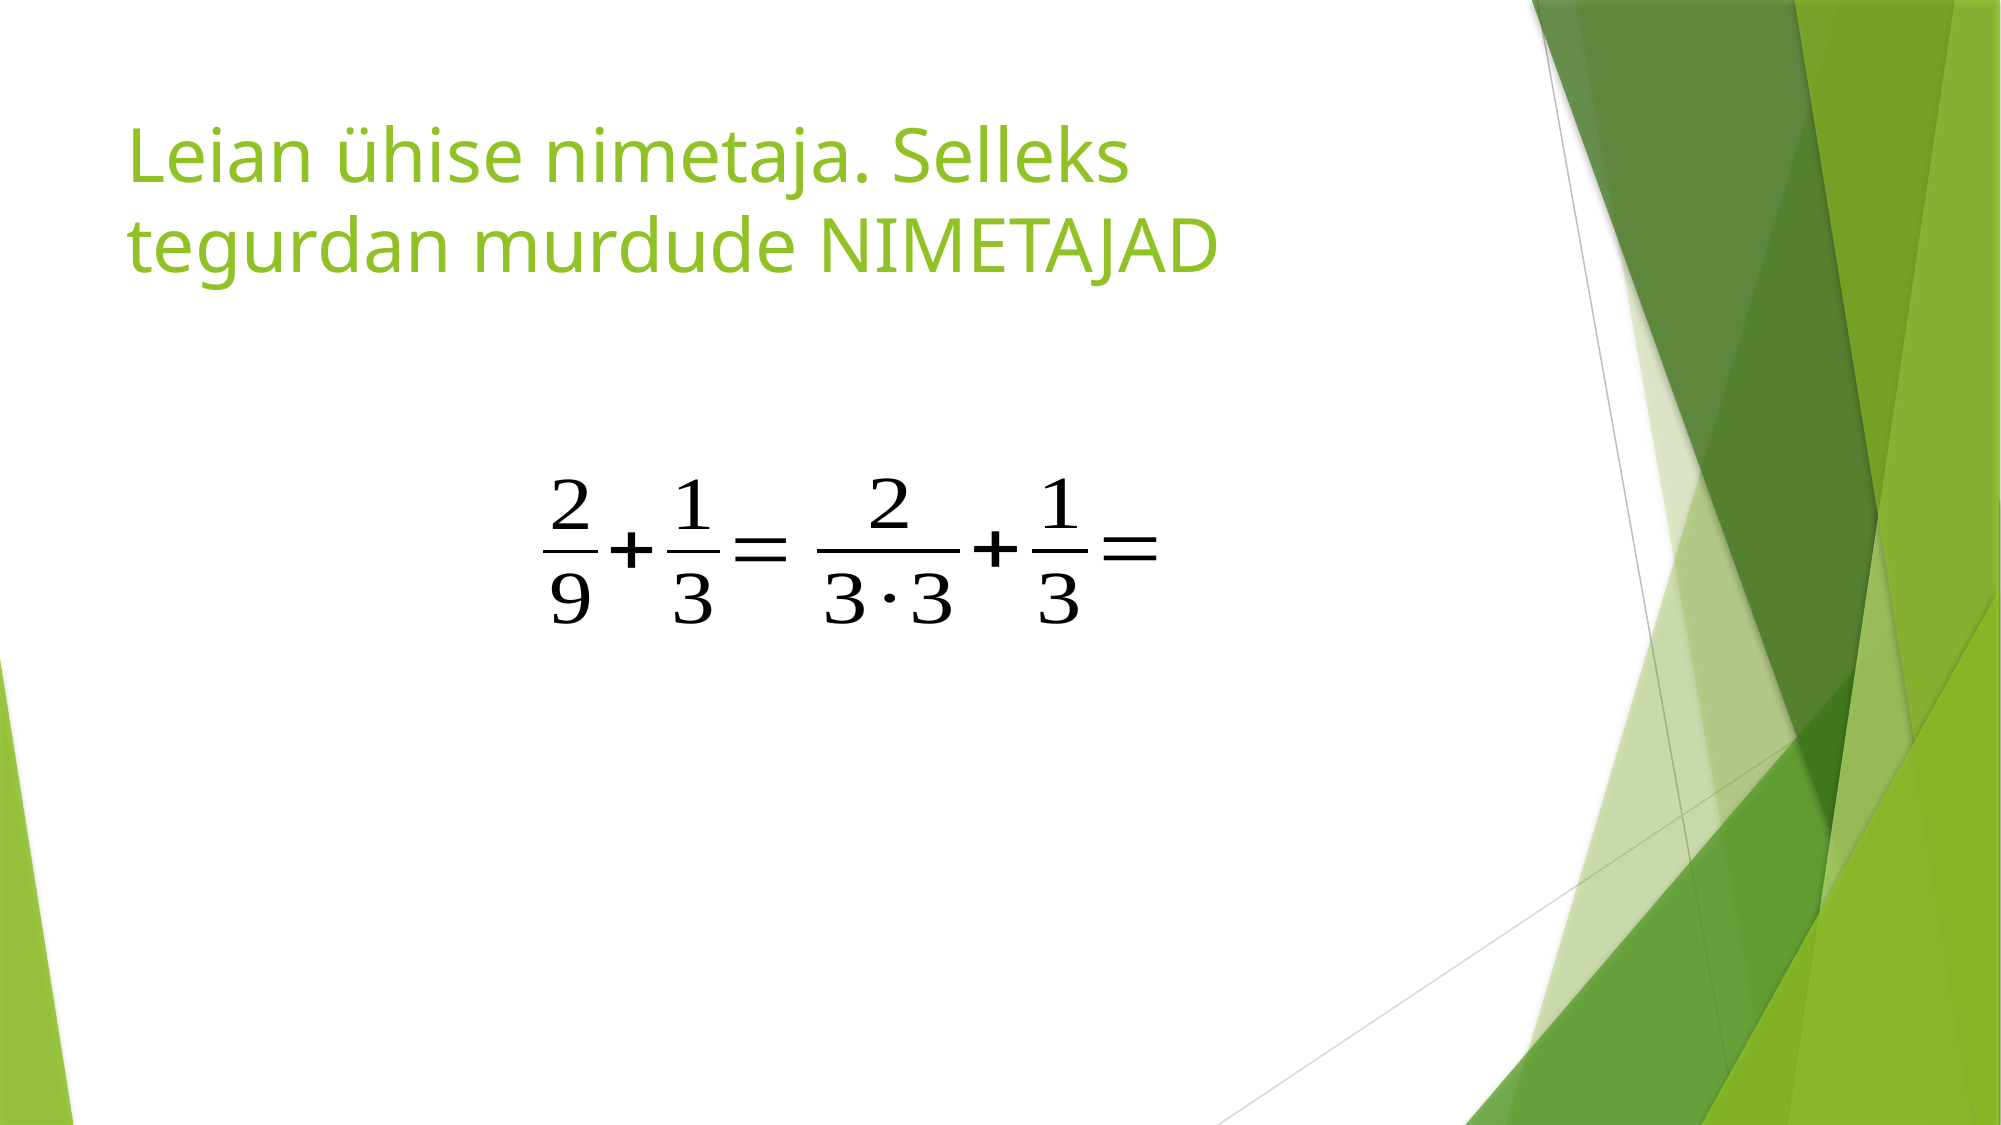

# Leian ühise nimetaja. Selleks tegurdan murdude NIMETAJAD